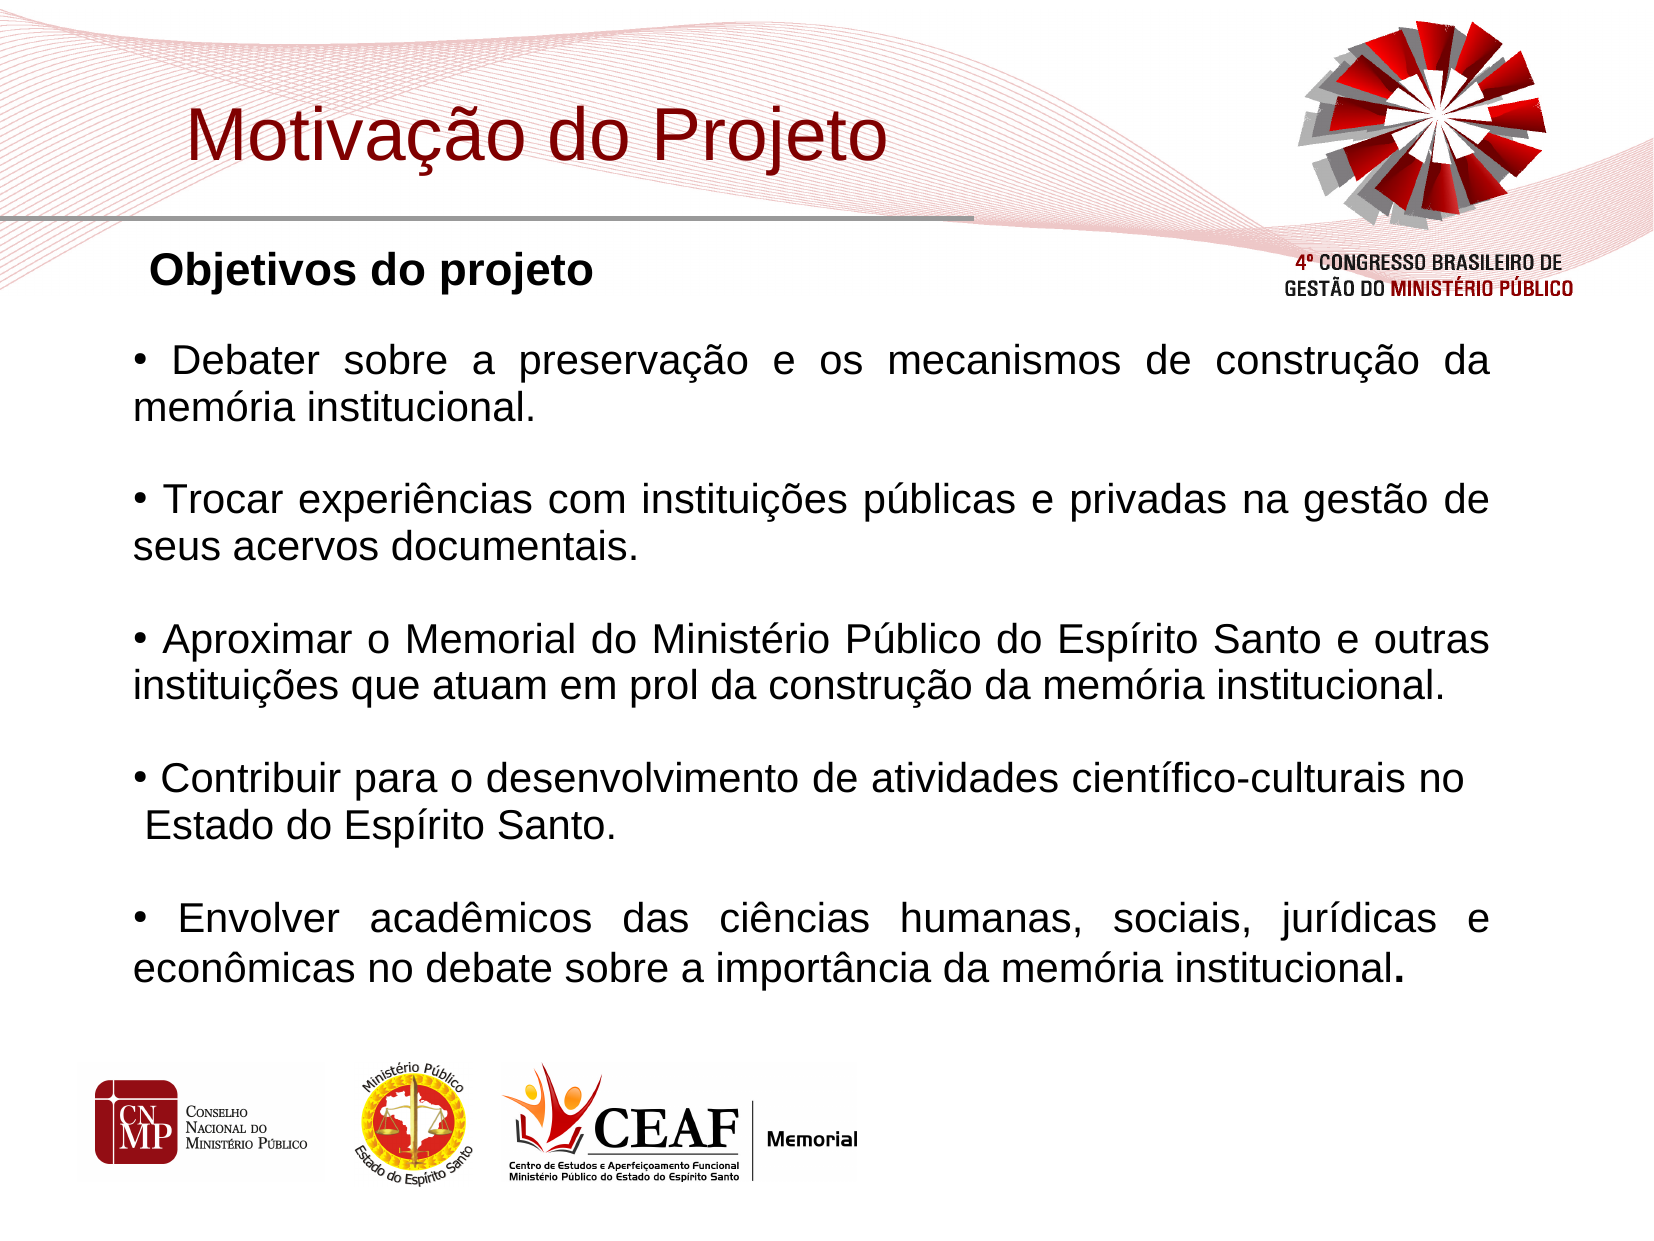

Motivação do Projeto
Objetivos do projeto
 Debater sobre a preservação e os mecanismos de construção da memória institucional.
 Trocar experiências com instituições públicas e privadas na gestão de seus acervos documentais.
 Aproximar o Memorial do Ministério Público do Espírito Santo e outras instituições que atuam em prol da construção da memória institucional.
 Contribuir para o desenvolvimento de atividades científico-culturais no Estado do Espírito Santo.
 Envolver acadêmicos das ciências humanas, sociais, jurídicas e econômicas no debate sobre a importância da memória institucional.